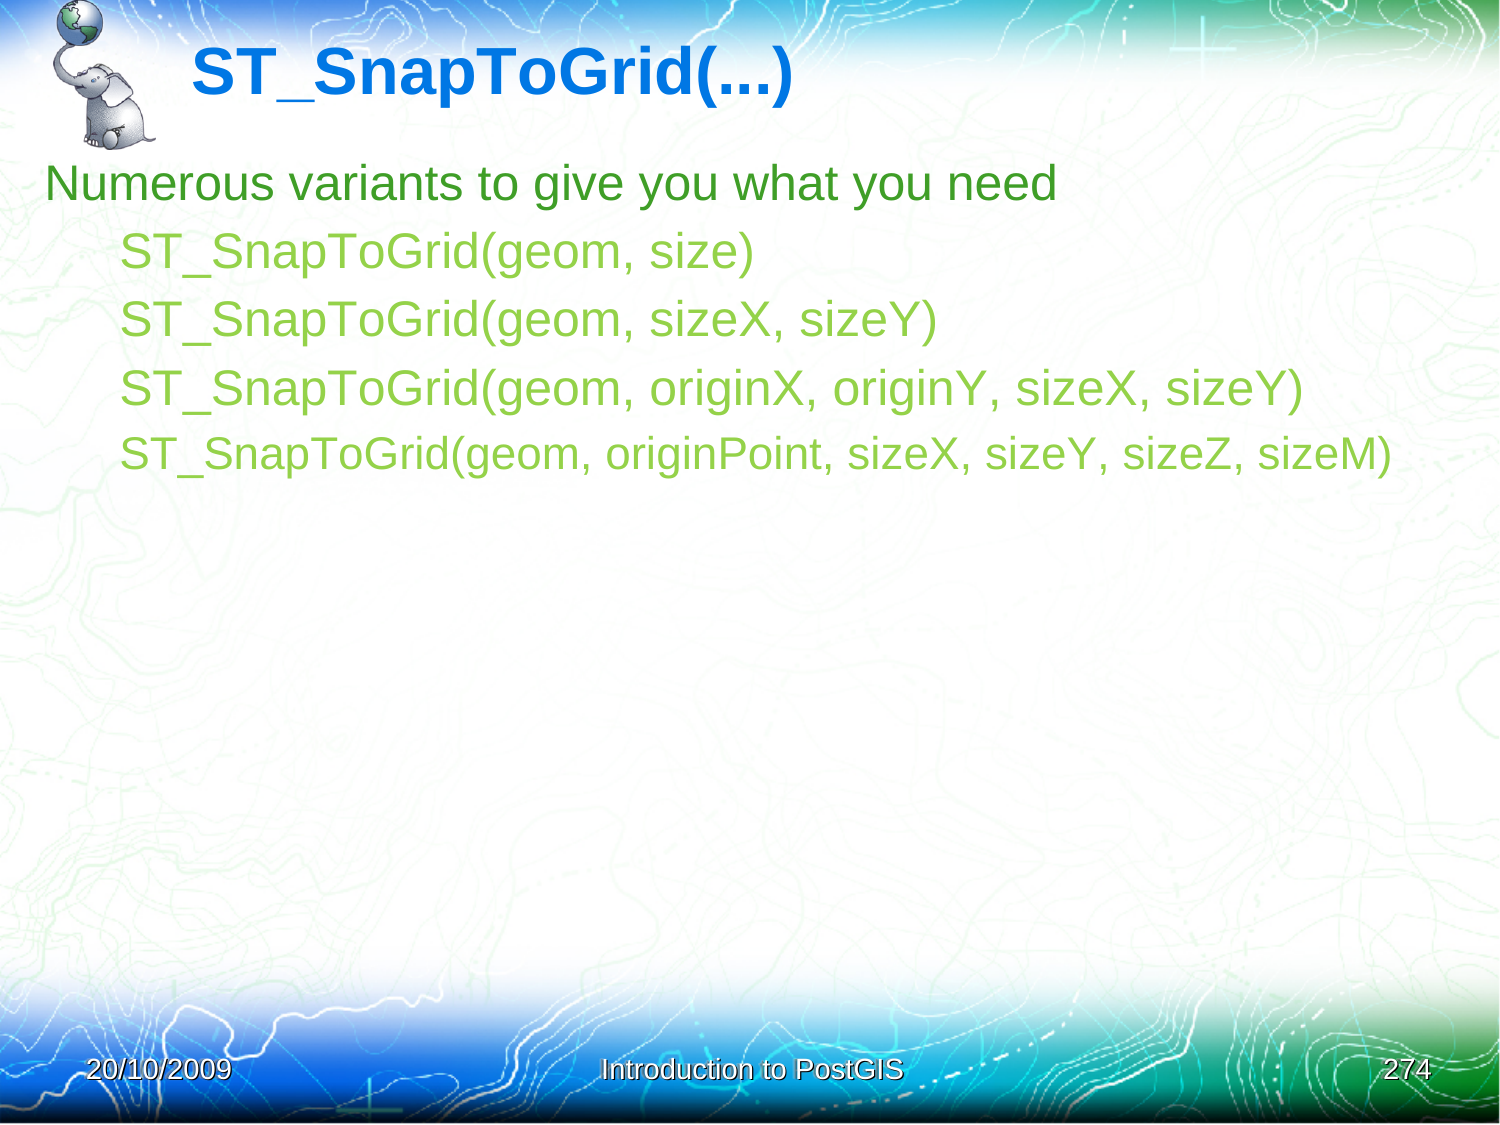

# ST_SnapToGrid(...)
Numerous variants to give you what you need
ST_SnapToGrid(geom, size)
ST_SnapToGrid(geom, sizeX, sizeY)
ST_SnapToGrid(geom, originX, originY, sizeX, sizeY)
ST_SnapToGrid(geom, originPoint, sizeX, sizeY, sizeZ, sizeM)
20/10/2009
Introduction to PostGIS
274